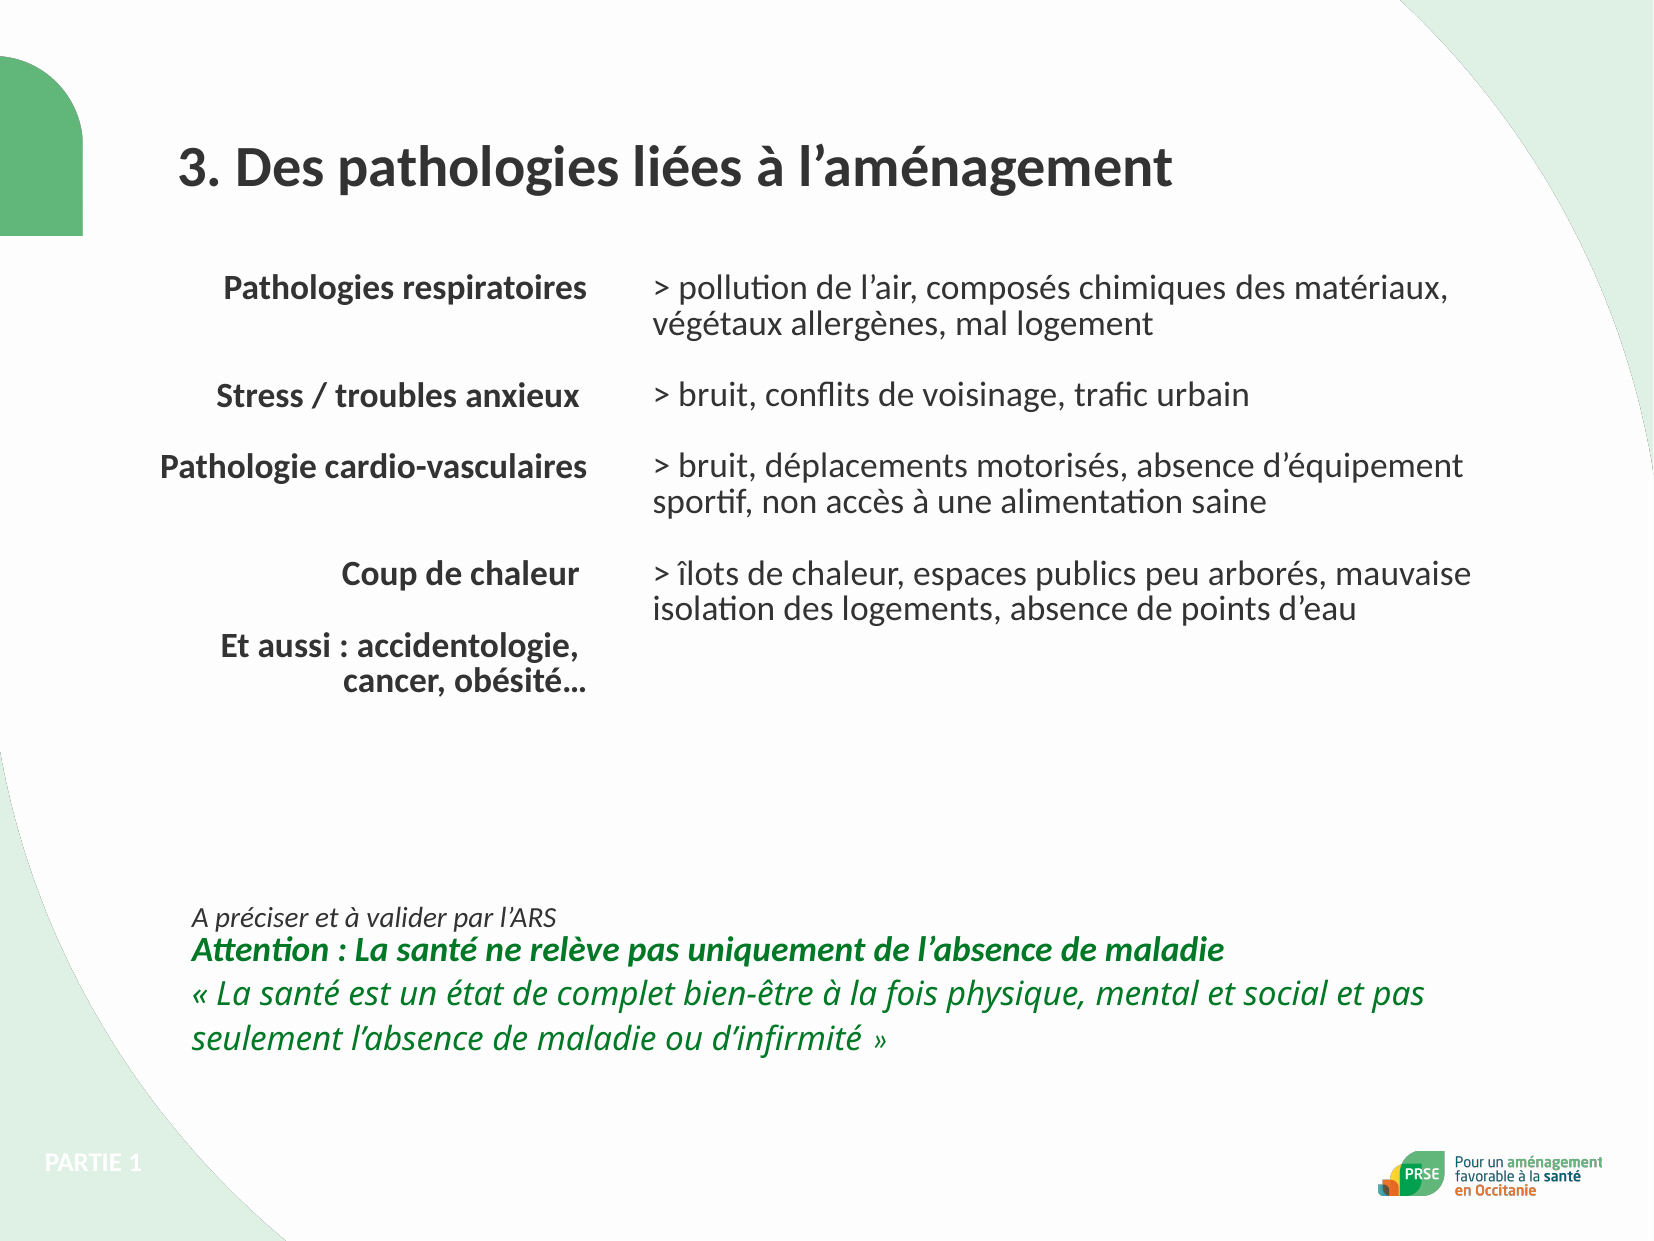

# 3. Des pathologies liées à l’aménagement
> pollution de l’air, composés chimiques des matériaux, végétaux allergènes, mal logement
> bruit, conflits de voisinage, trafic urbain
> bruit, déplacements motorisés, absence d’équipement sportif, non accès à une alimentation saine
> îlots de chaleur, espaces publics peu arborés, mauvaise isolation des logements, absence de points d’eau
Pathologies respiratoires
Stress / troubles anxieux
Pathologie cardio-vasculaires
Coup de chaleur
Et aussi : accidentologie,
cancer, obésité…
A préciser et à valider par l’ARS
Attention : La santé ne relève pas uniquement de l’absence de maladie
« La santé est un état de complet bien-être à la fois physique, mental et social et pas seulement l’absence de maladie ou d’infirmité »
PARTIE 1